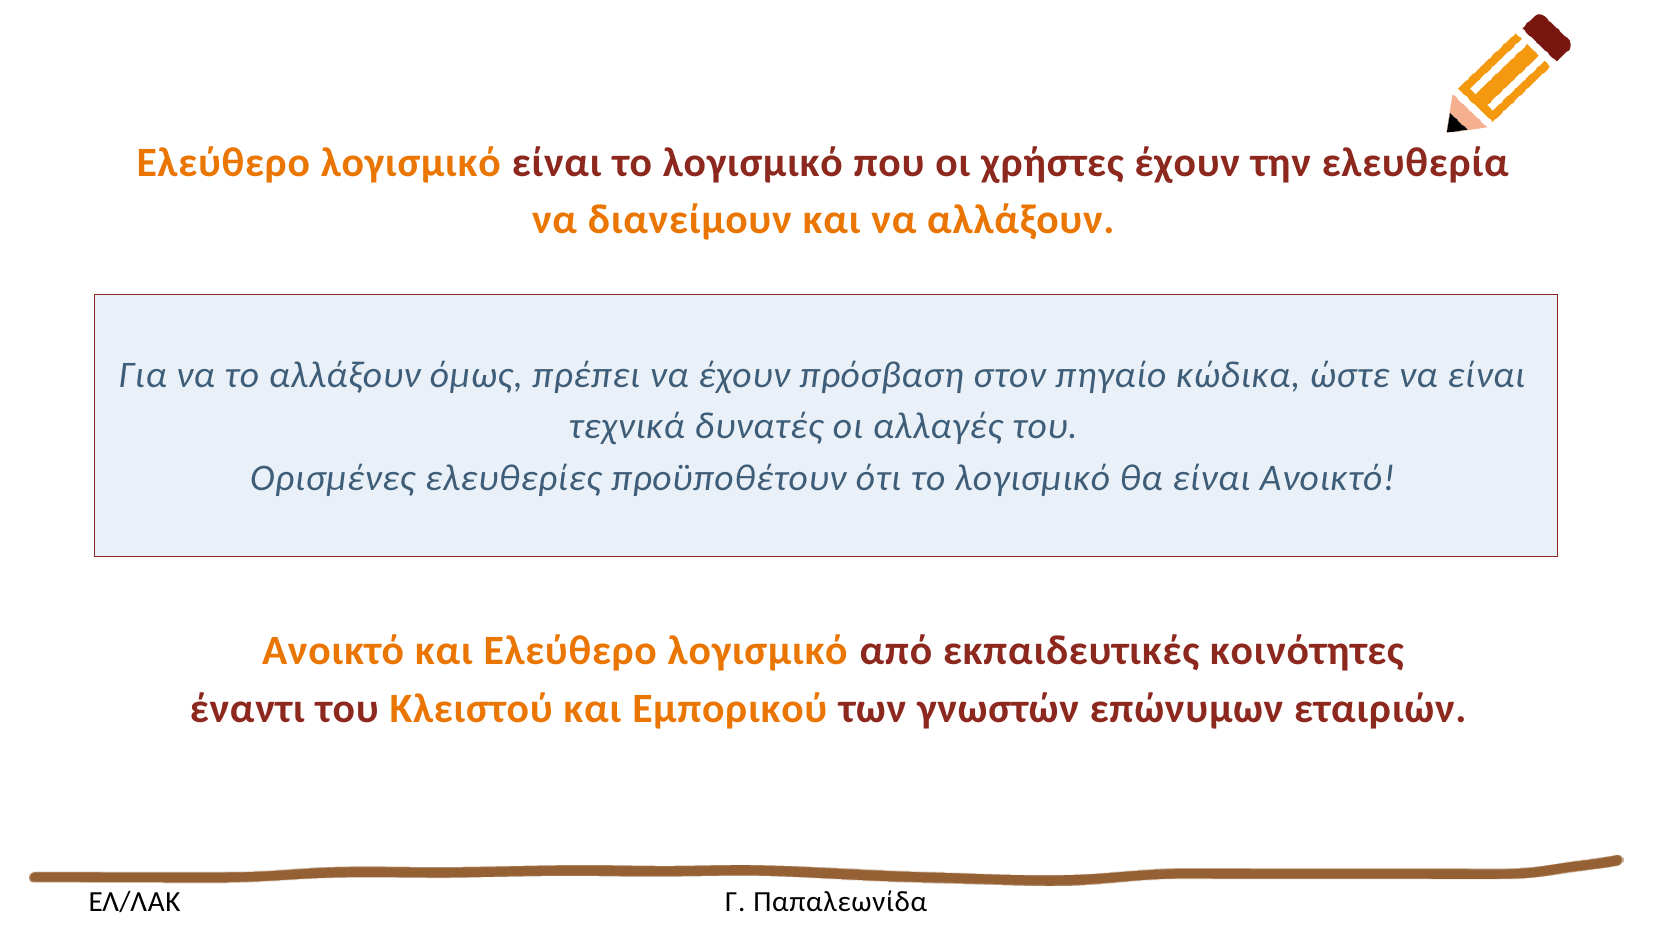

# Ελεύθερο λογισμικό είναι το λογισμικό που οι χρήστες έχουν την ελευθερία να διανείμουν και να αλλάξουν.
Για να το αλλάξουν όμως, πρέπει να έχουν πρόσβαση στον πηγαίο κώδικα, ώστε να είναι τεχνικά δυνατές οι αλλαγές του.
Ορισμένες ελευθερίες προϋποθέτουν ότι το λογισμικό θα είναι Ανοικτό!
Ανοικτό και Ελεύθερο λογισμικό από εκπαιδευτικές κοινότητες
έναντι του Κλειστού και Εμπορικού των γνωστών επώνυμων εταιριών.
ΕΛ/ΛΑΚ
Γ. Παπαλεωνίδα